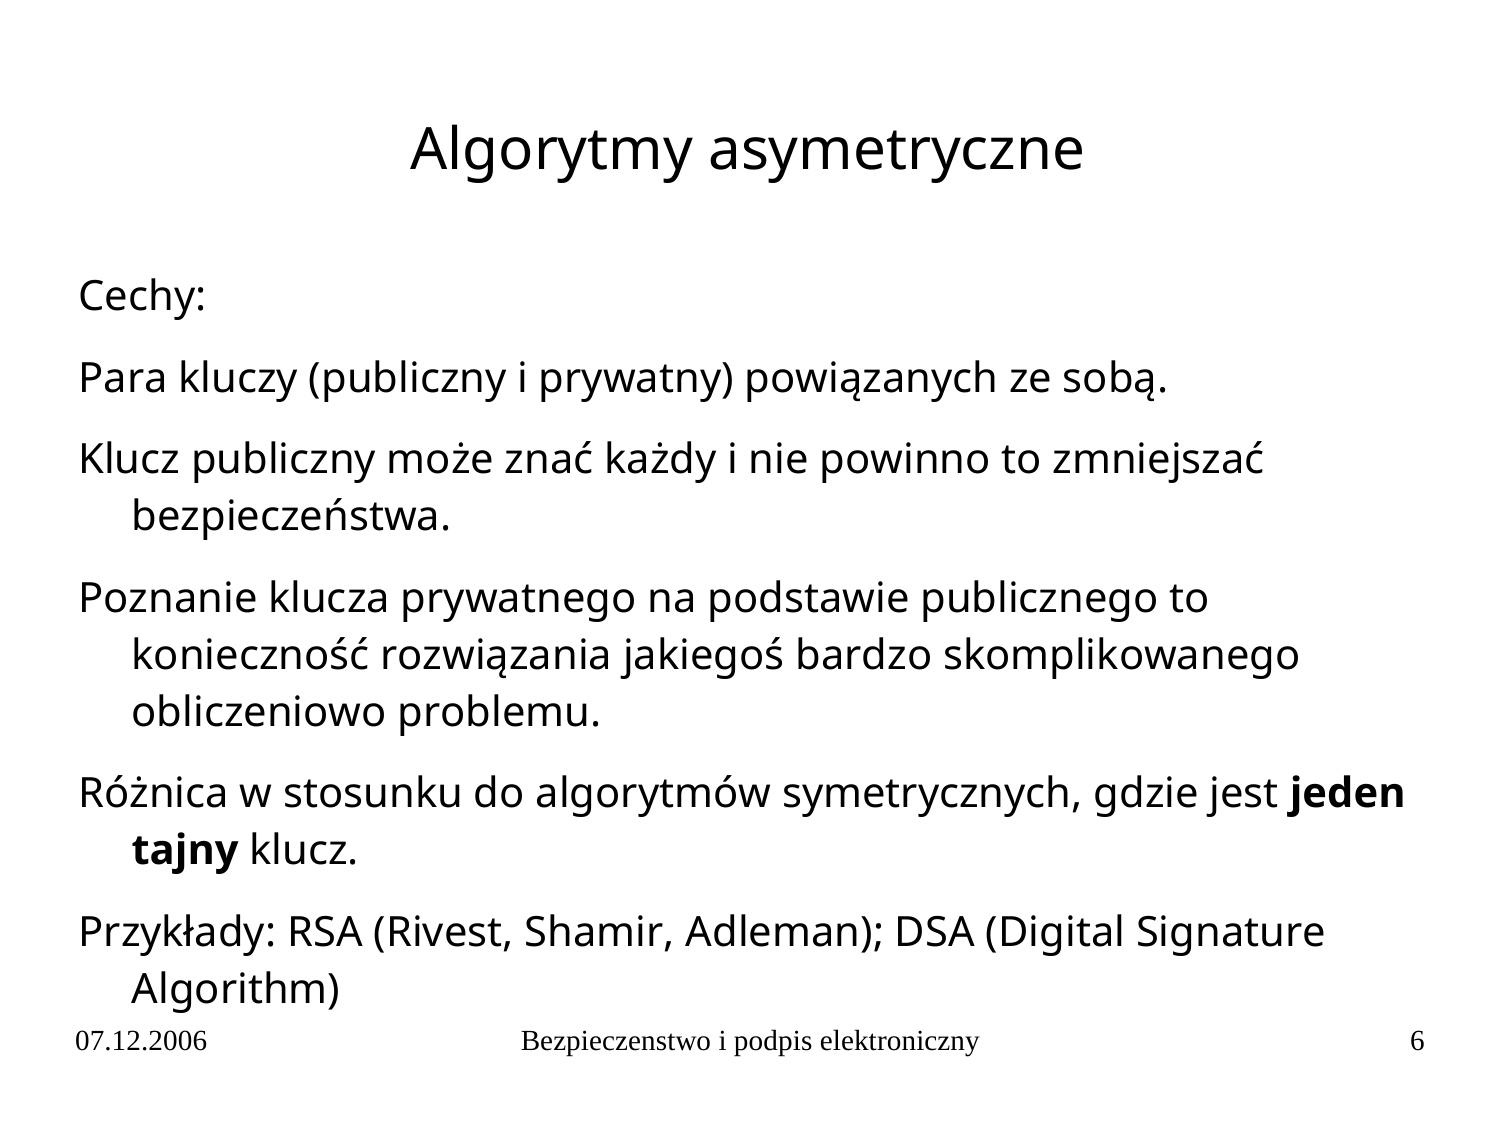

# Algorytmy asymetryczne
Cechy:
Para kluczy (publiczny i prywatny) powiązanych ze sobą.
Klucz publiczny może znać każdy i nie powinno to zmniejszać bezpieczeństwa.
Poznanie klucza prywatnego na podstawie publicznego to konieczność rozwiązania jakiegoś bardzo skomplikowanego obliczeniowo problemu.
Różnica w stosunku do algorytmów symetrycznych, gdzie jest jeden tajny klucz.
Przykłady: RSA (Rivest, Shamir, Adleman); DSA (Digital Signature Algorithm)
07.12.2006
Bezpieczenstwo i podpis elektroniczny
6